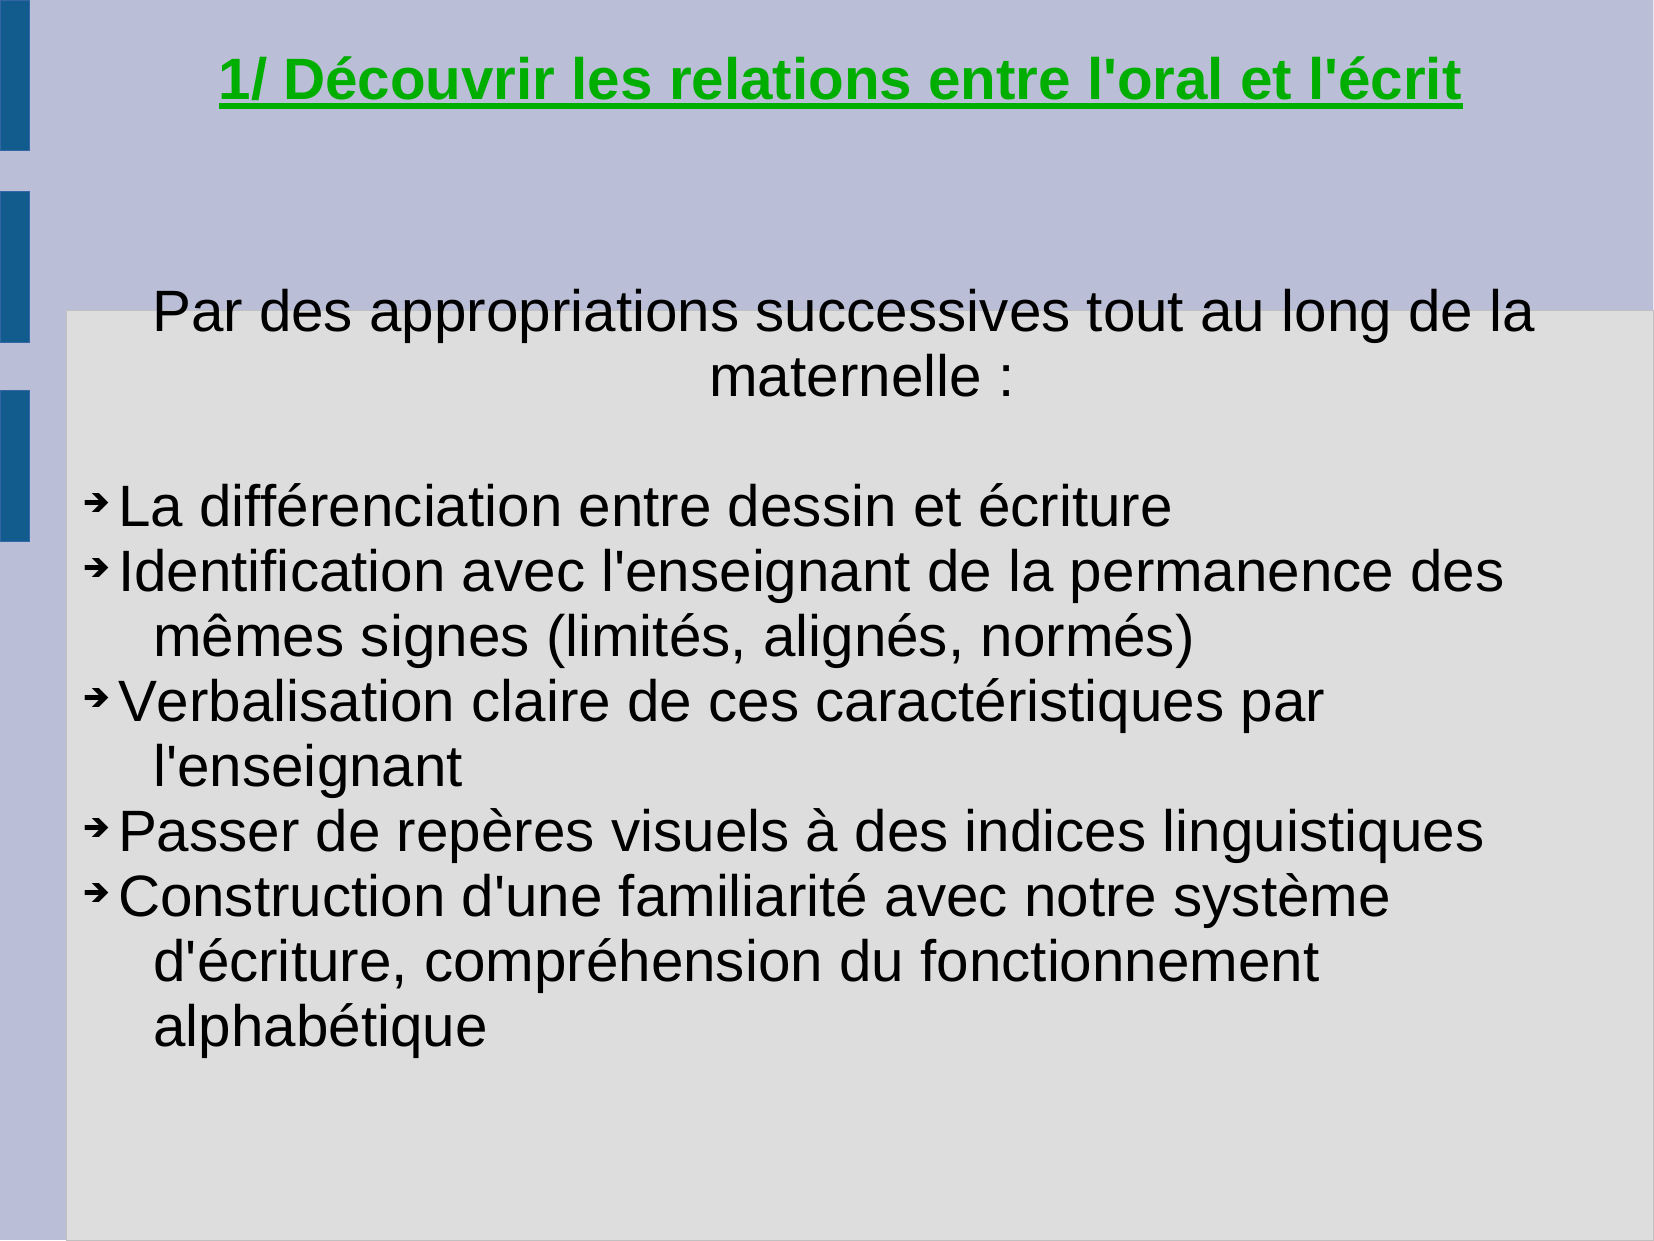

Par des appropriations successives tout au long de la maternelle :
La différenciation entre dessin et écriture
Identification avec l'enseignant de la permanence des mêmes signes (limités, alignés, normés)
Verbalisation claire de ces caractéristiques par l'enseignant
Passer de repères visuels à des indices linguistiques
Construction d'une familiarité avec notre système d'écriture, compréhension du fonctionnement alphabétique
# 1/ Découvrir les relations entre l'oral et l'écrit